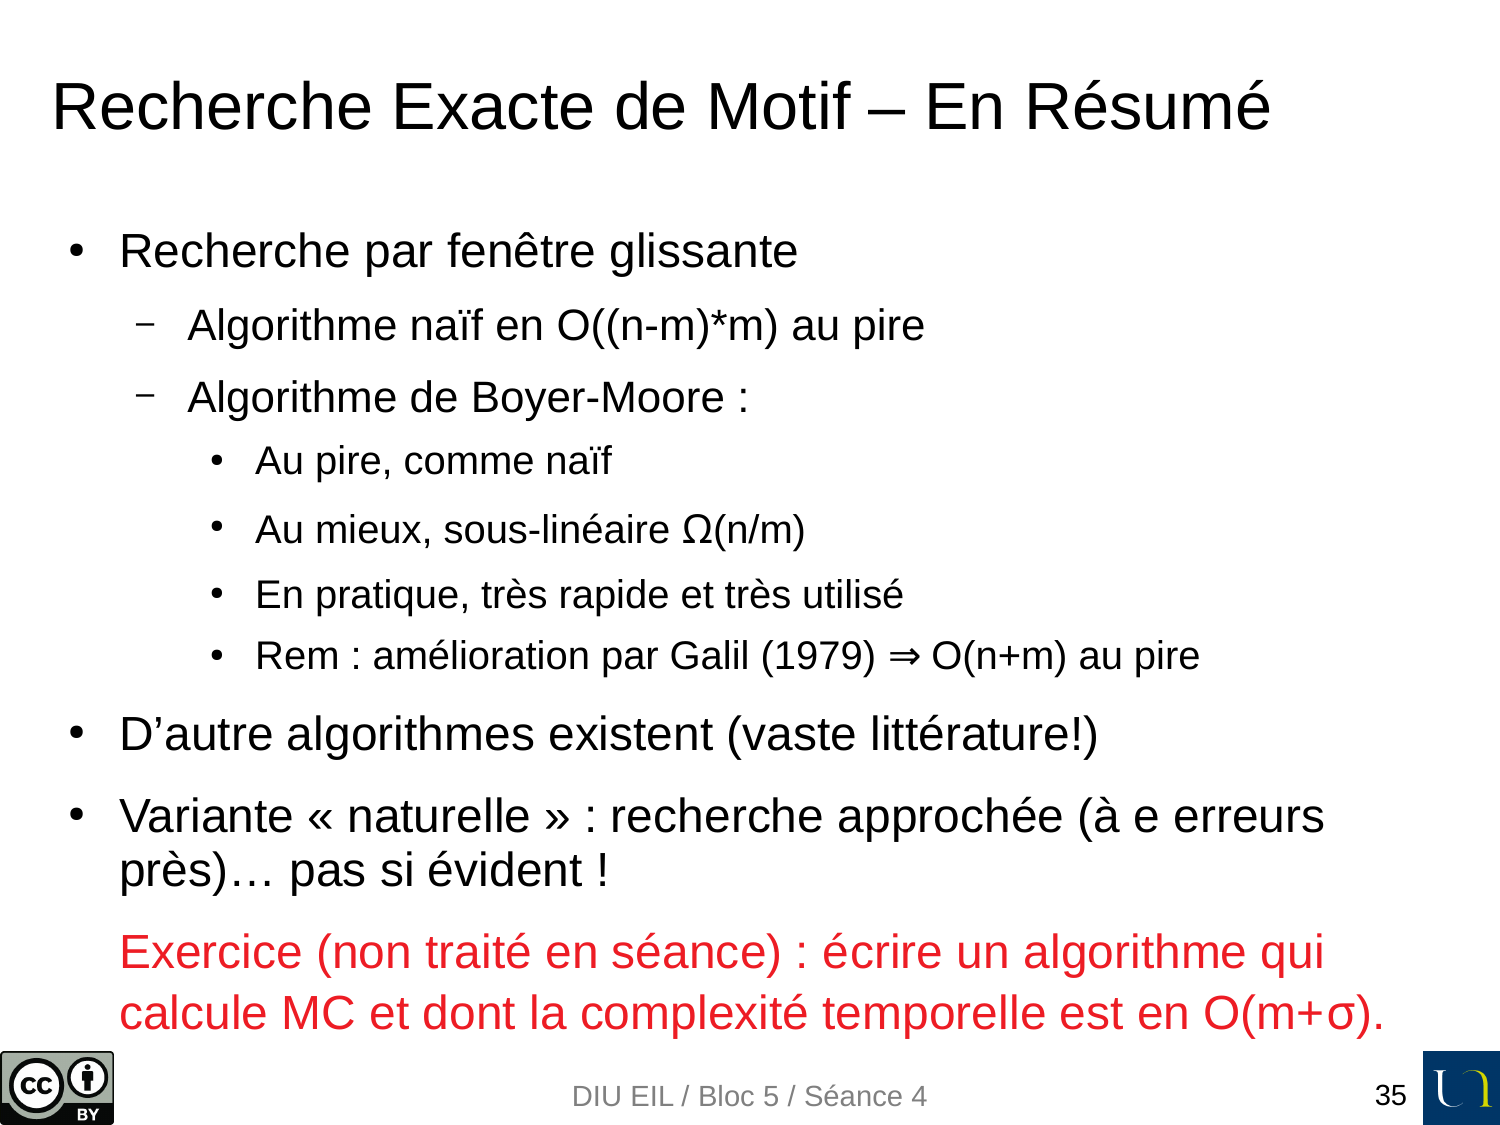

# Recherche Exacte de Motif – En Résumé
Recherche par fenêtre glissante
Algorithme naïf en O((n-m)*m) au pire
Algorithme de Boyer-Moore :
Au pire, comme naïf
Au mieux, sous-linéaire Ω(n/m)
En pratique, très rapide et très utilisé
Rem : amélioration par Galil (1979) ⇒ O(n+m) au pire
D’autre algorithmes existent (vaste littérature!)
Variante « naturelle » : recherche approchée (à e erreurs près)… pas si évident !
Exercice (non traité en séance) : écrire un algorithme qui calcule MC et dont la complexité temporelle est en O(m+σ).
35